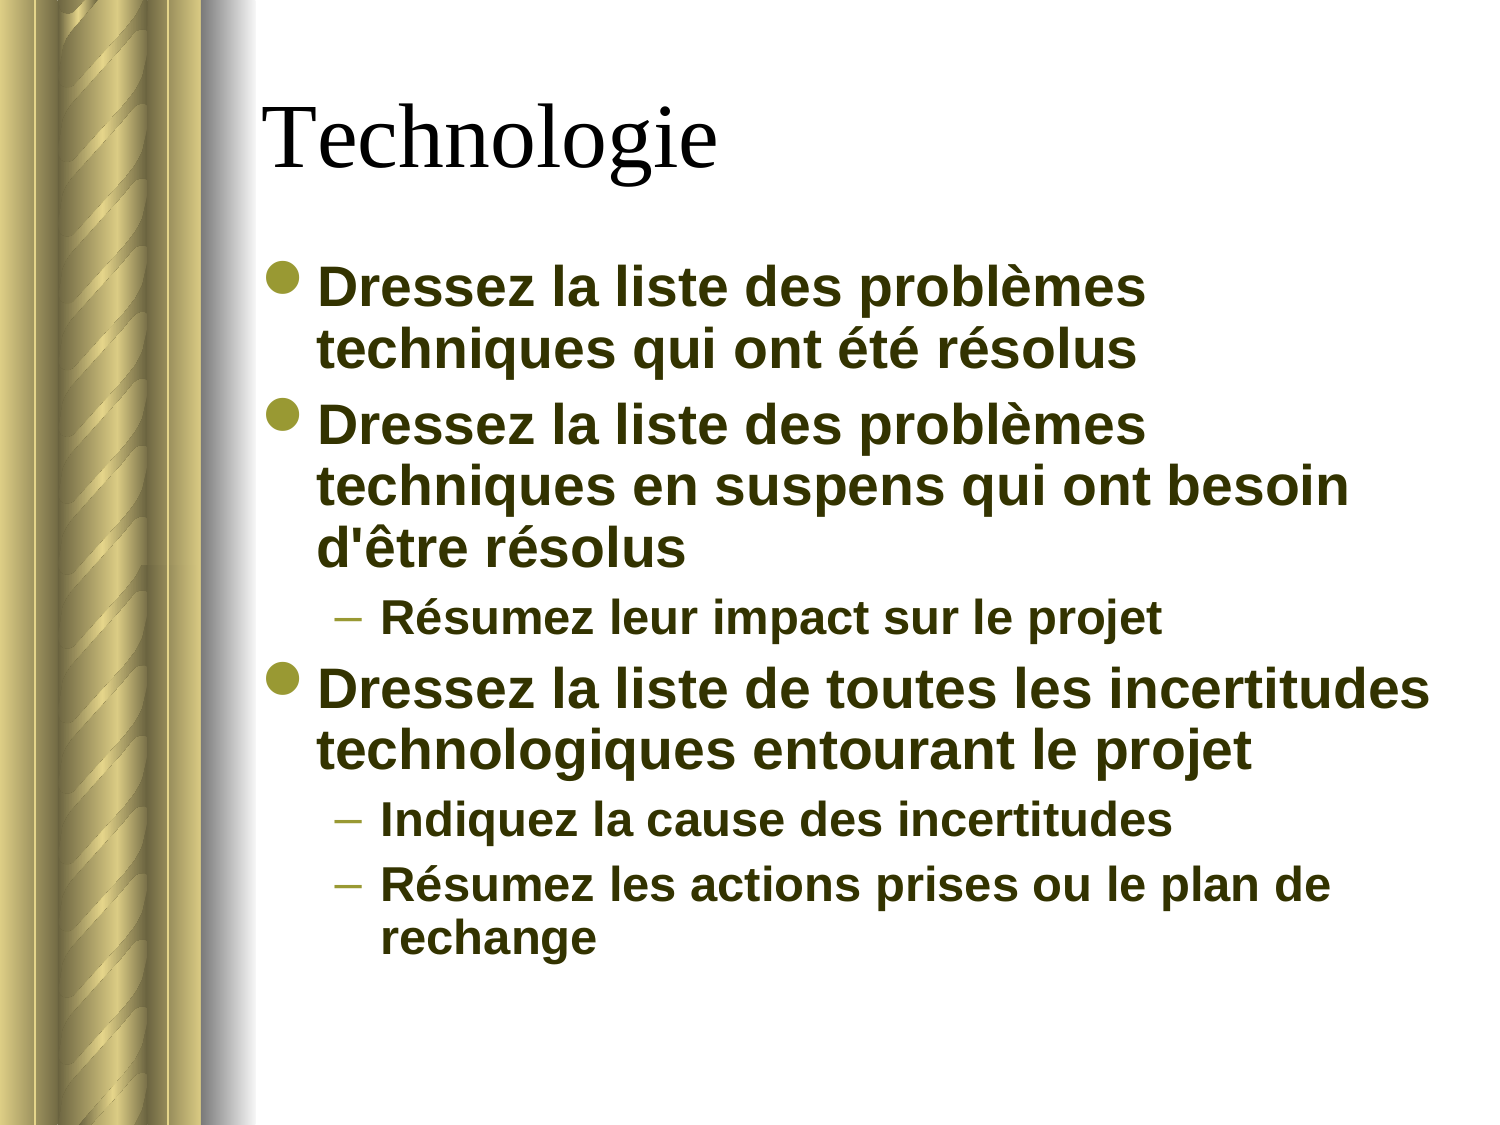

# Technologie
Dressez la liste des problèmes techniques qui ont été résolus
Dressez la liste des problèmes techniques en suspens qui ont besoin d'être résolus
Résumez leur impact sur le projet
Dressez la liste de toutes les incertitudes technologiques entourant le projet
Indiquez la cause des incertitudes
Résumez les actions prises ou le plan de rechange